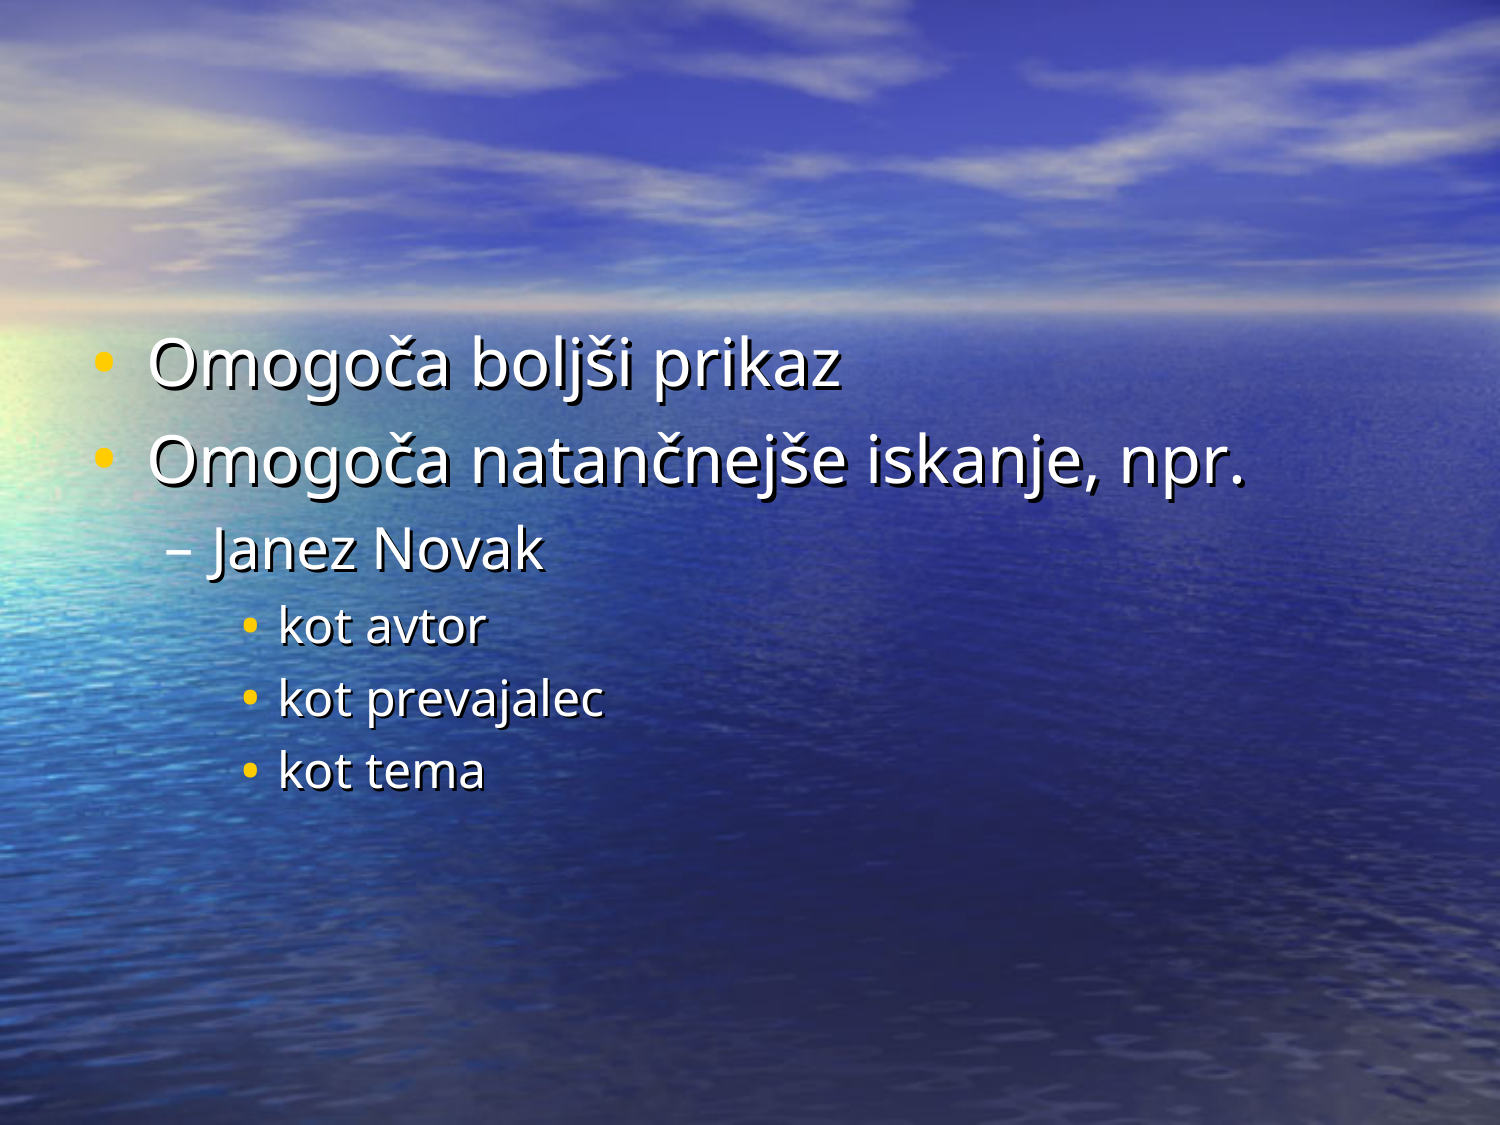

#
Omogoča boljši prikaz
Omogoča natančnejše iskanje, npr.
Janez Novak
kot avtor
kot prevajalec
kot tema